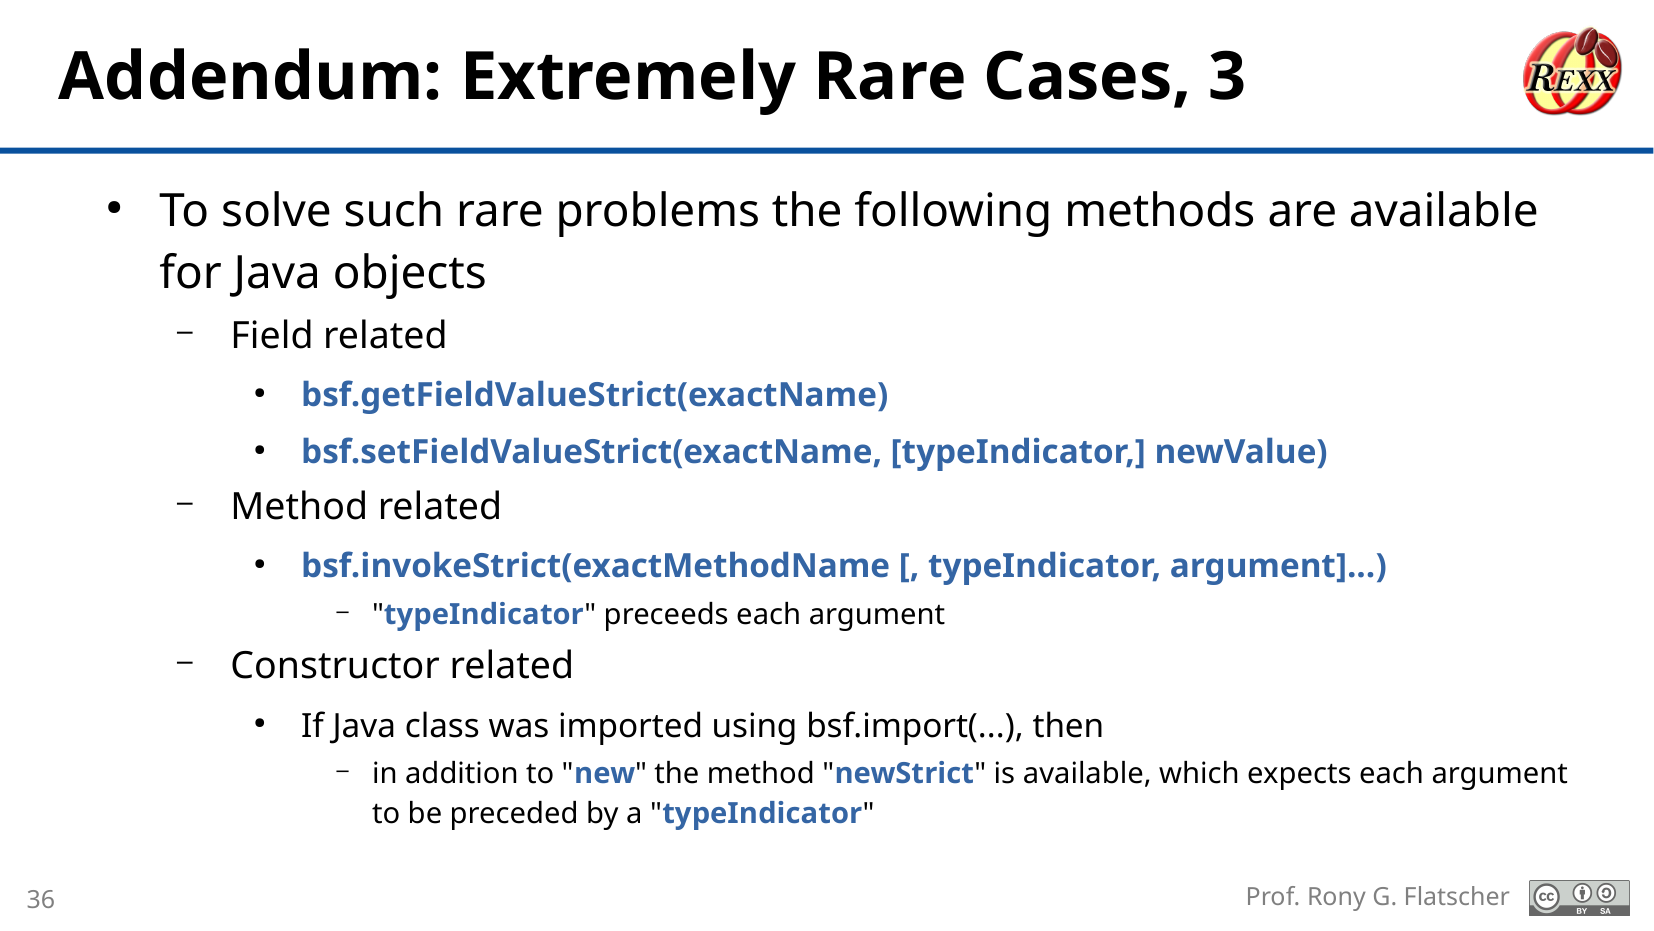

# Addendum: Extremely Rare Cases, 3
To solve such rare problems the following methods are available for Java objects
Field related
bsf.getFieldValueStrict(exactName)
bsf.setFieldValueStrict(exactName, [typeIndicator,] newValue)
Method related
bsf.invokeStrict(exactMethodName [, typeIndicator, argument]...)
"typeIndicator" preceeds each argument
Constructor related
If Java class was imported using bsf.import(...), then
in addition to "new" the method "newStrict" is available, which expects each argument to be preceded by a "typeIndicator"